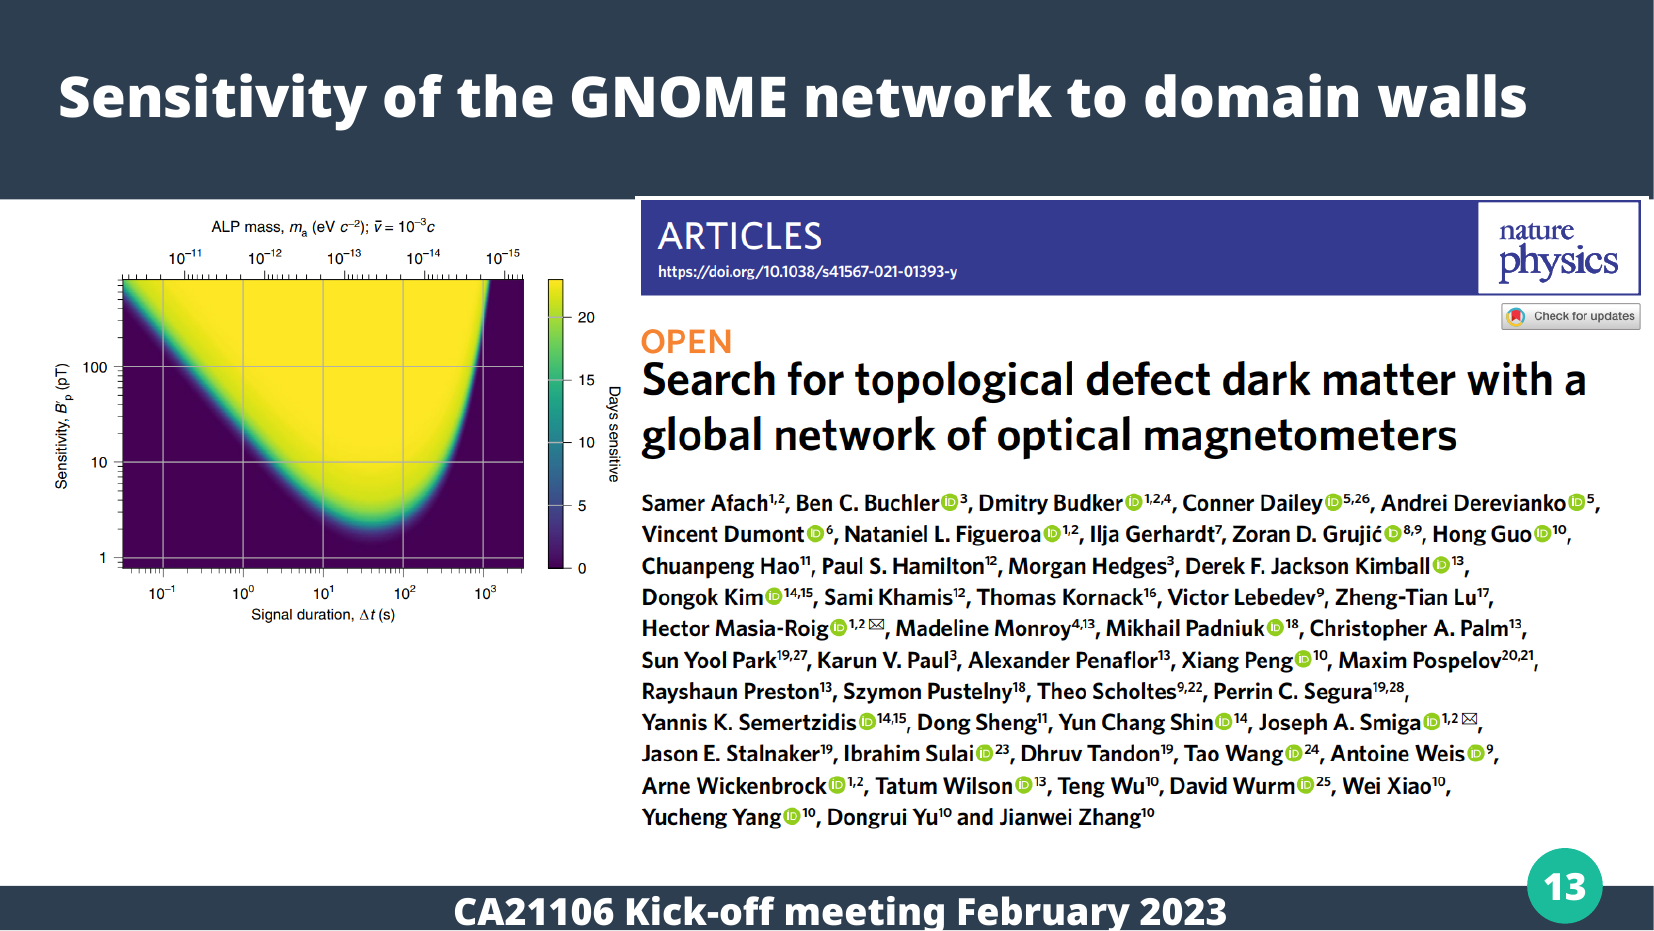

# Sensitivity of the GNOME network to domain walls
CA21106 Kick-off meeting February 2023